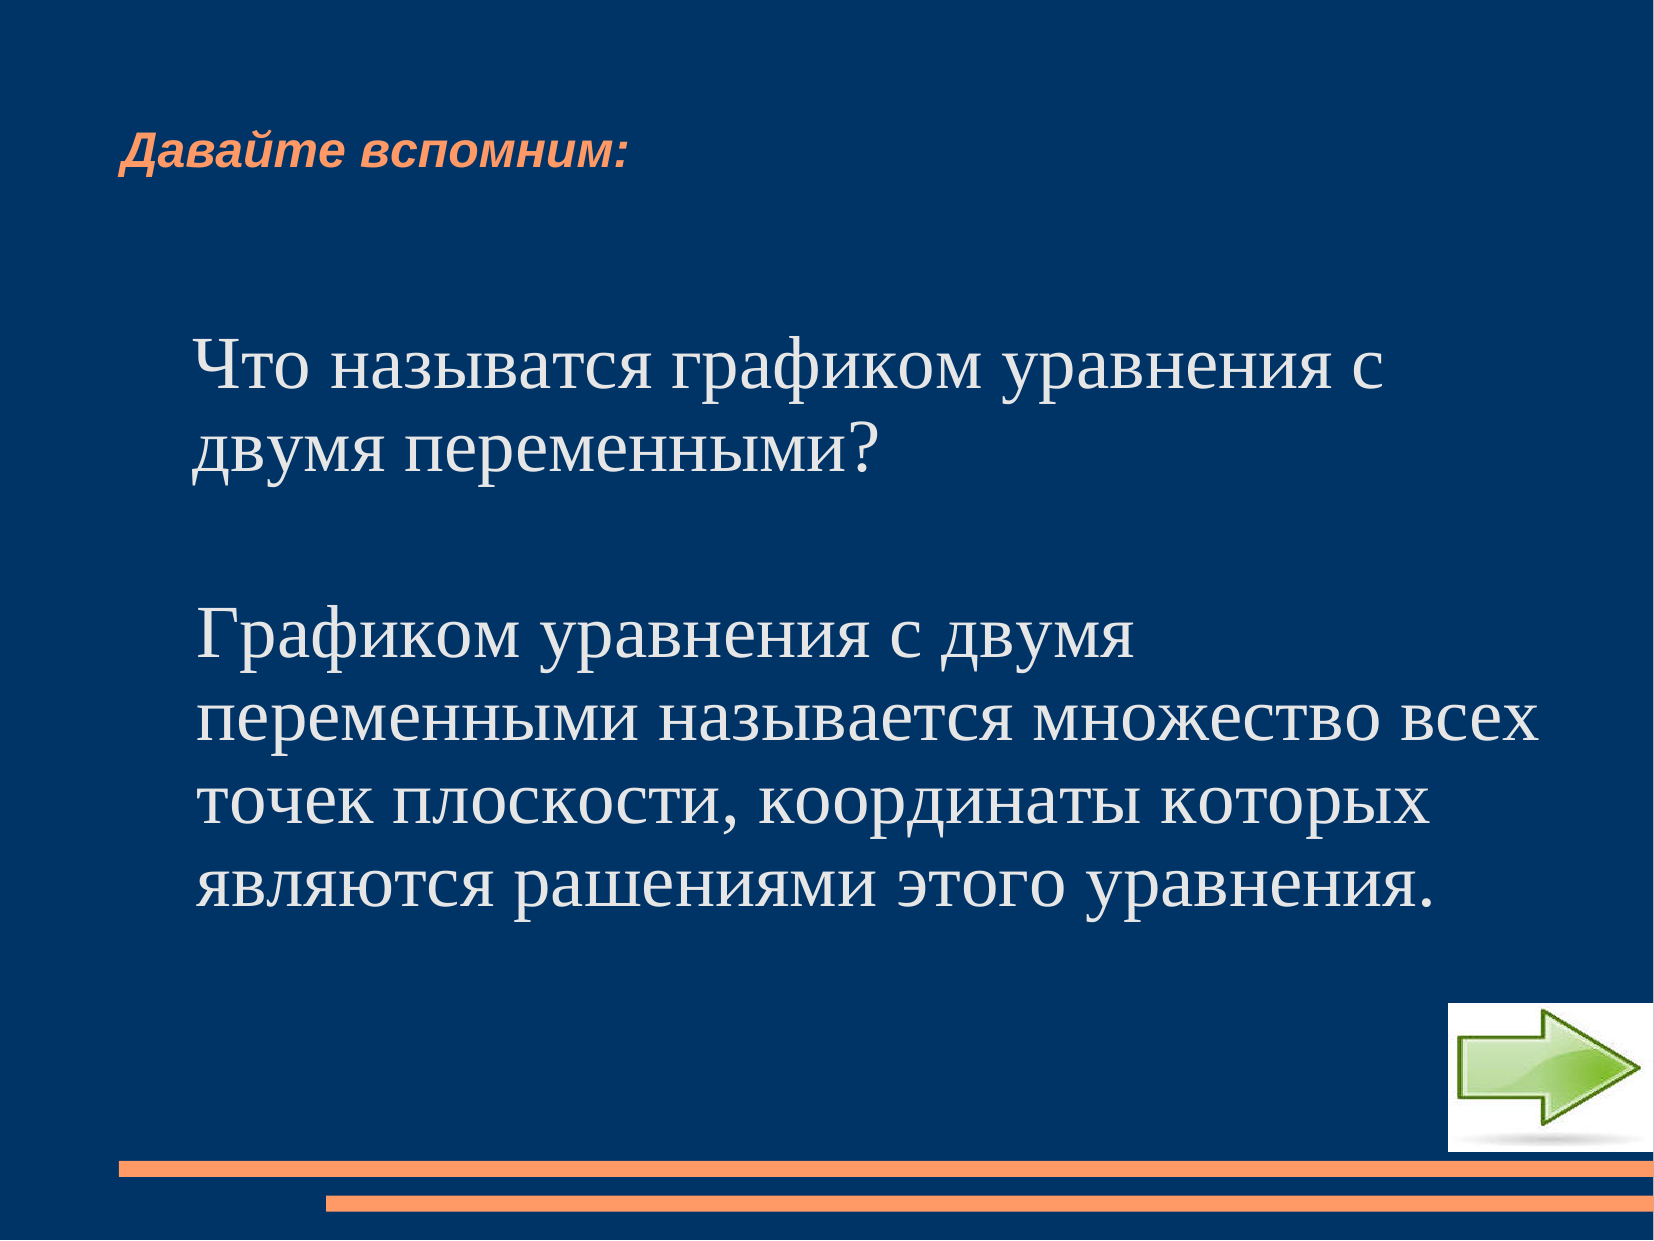

# Давайте вспомним:
Что называтся графиком уравнения с двумя переменными?
Графиком уравнения с двумя переменными называется множество всех точек плоскости, координаты которых являются рашениями этого уравнения.